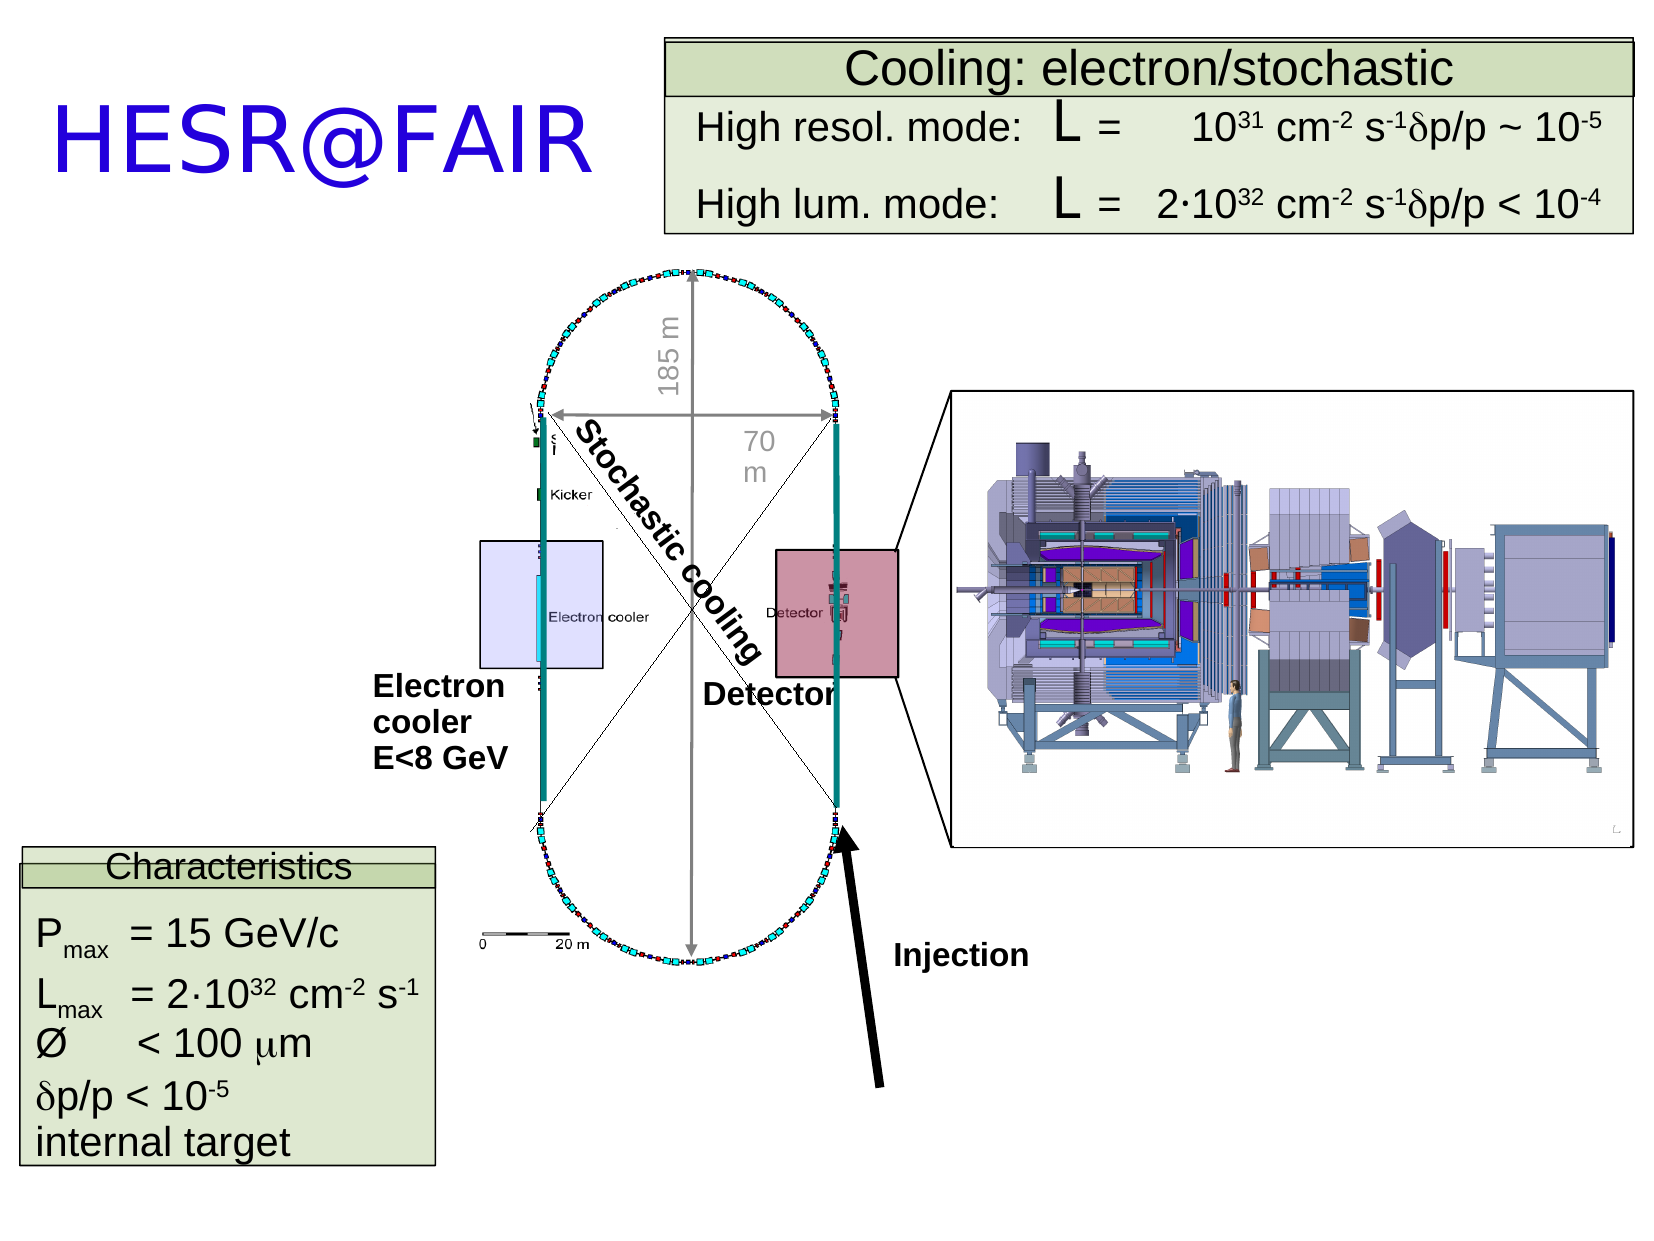

# HESR@FAIR
High resol. mode:	L = 1031 cm-2 s-1	p/p ~ 10-5
High lum. mode:	L = 2·1032 cm-2 s-1p/p < 10-4
Cooling: electron/stochastic
185 m
70 m
Stochastic cooling
Electron
cooler
E<8 GeV
Detector
Characteristics
Pmax = 15 GeV/c
Lmax = 2·1032 cm-2 s-1
Ø < 100 m
p/p < 10-5
internal target
Injection